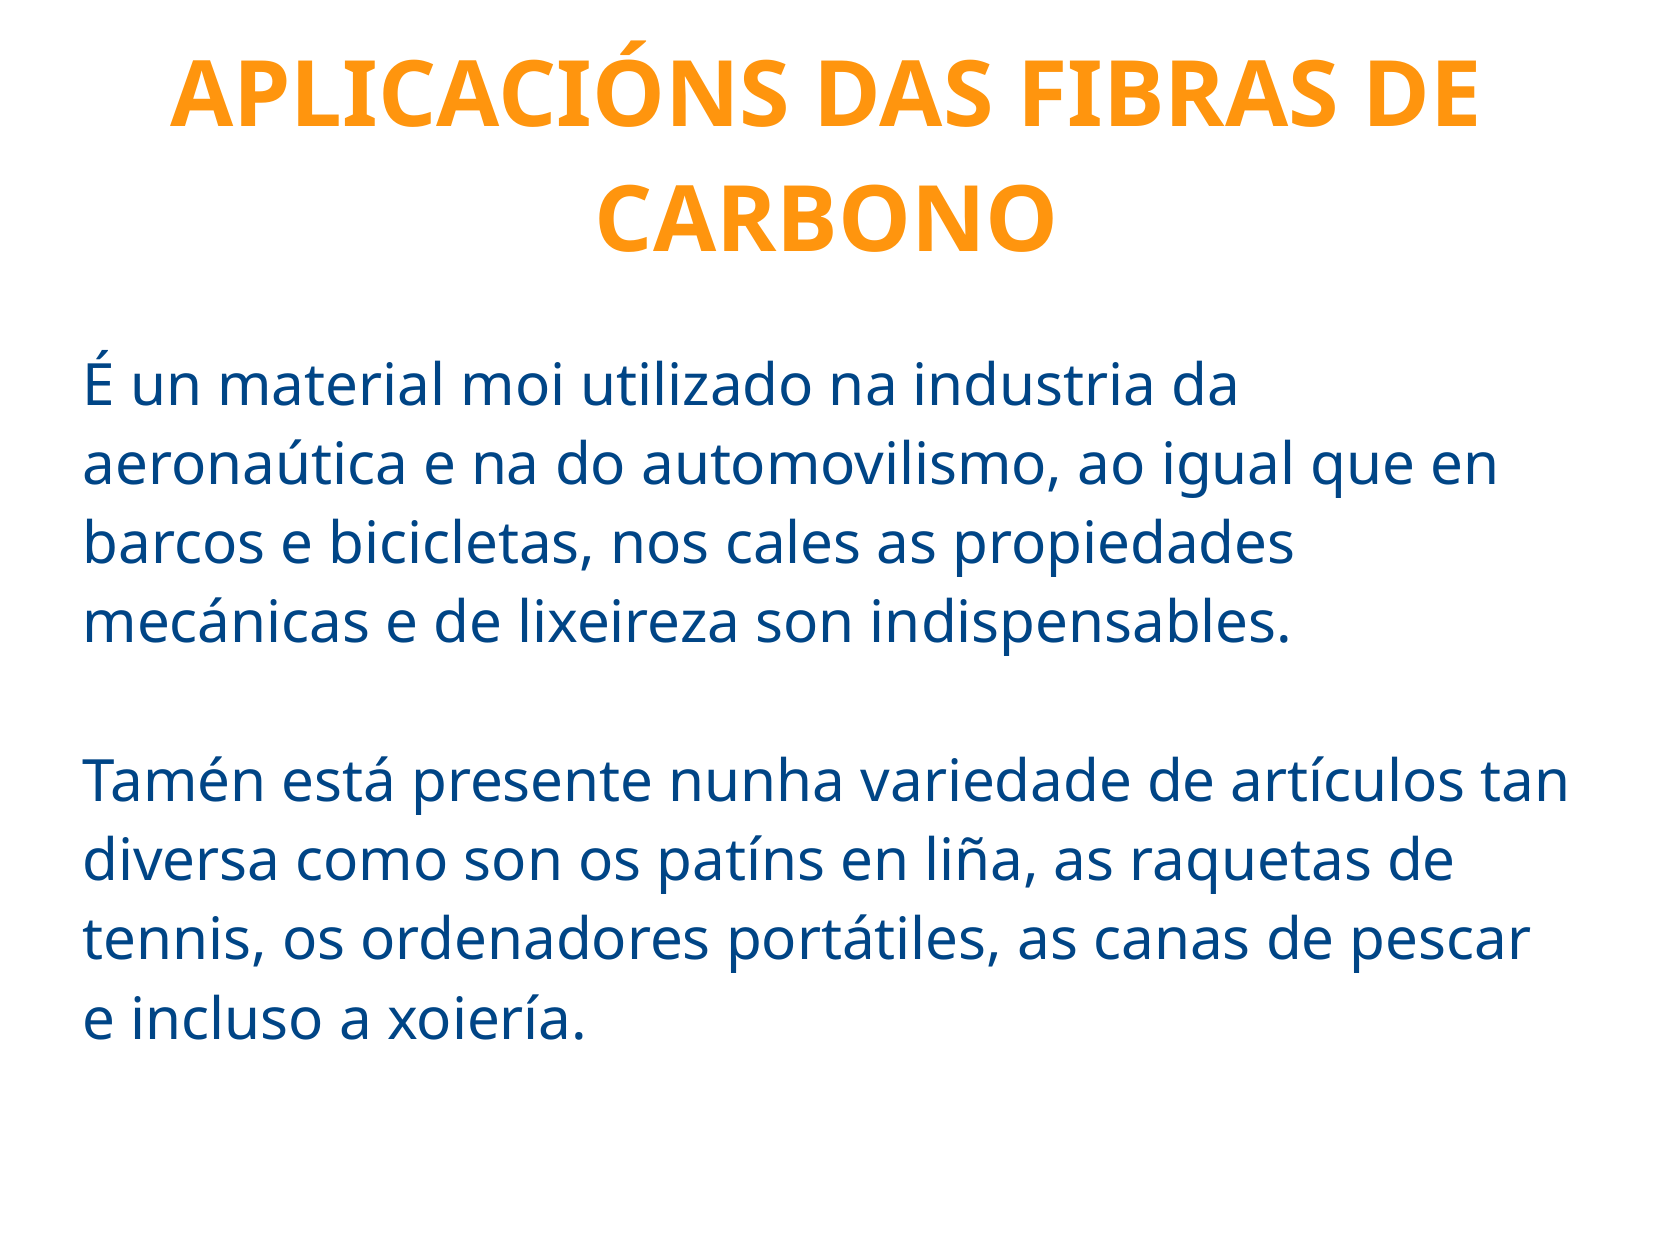

# APLICACIÓNS DAS FIBRAS DE CARBONO
É un material moi utilizado na industria da aeronaútica e na do automovilismo, ao igual que en barcos e bicicletas, nos cales as propiedades mecánicas e de lixeireza son indispensables.
Tamén está presente nunha variedade de artículos tan diversa como son os patíns en liña, as raquetas de tennis, os ordenadores portátiles, as canas de pescar e incluso a xoiería.